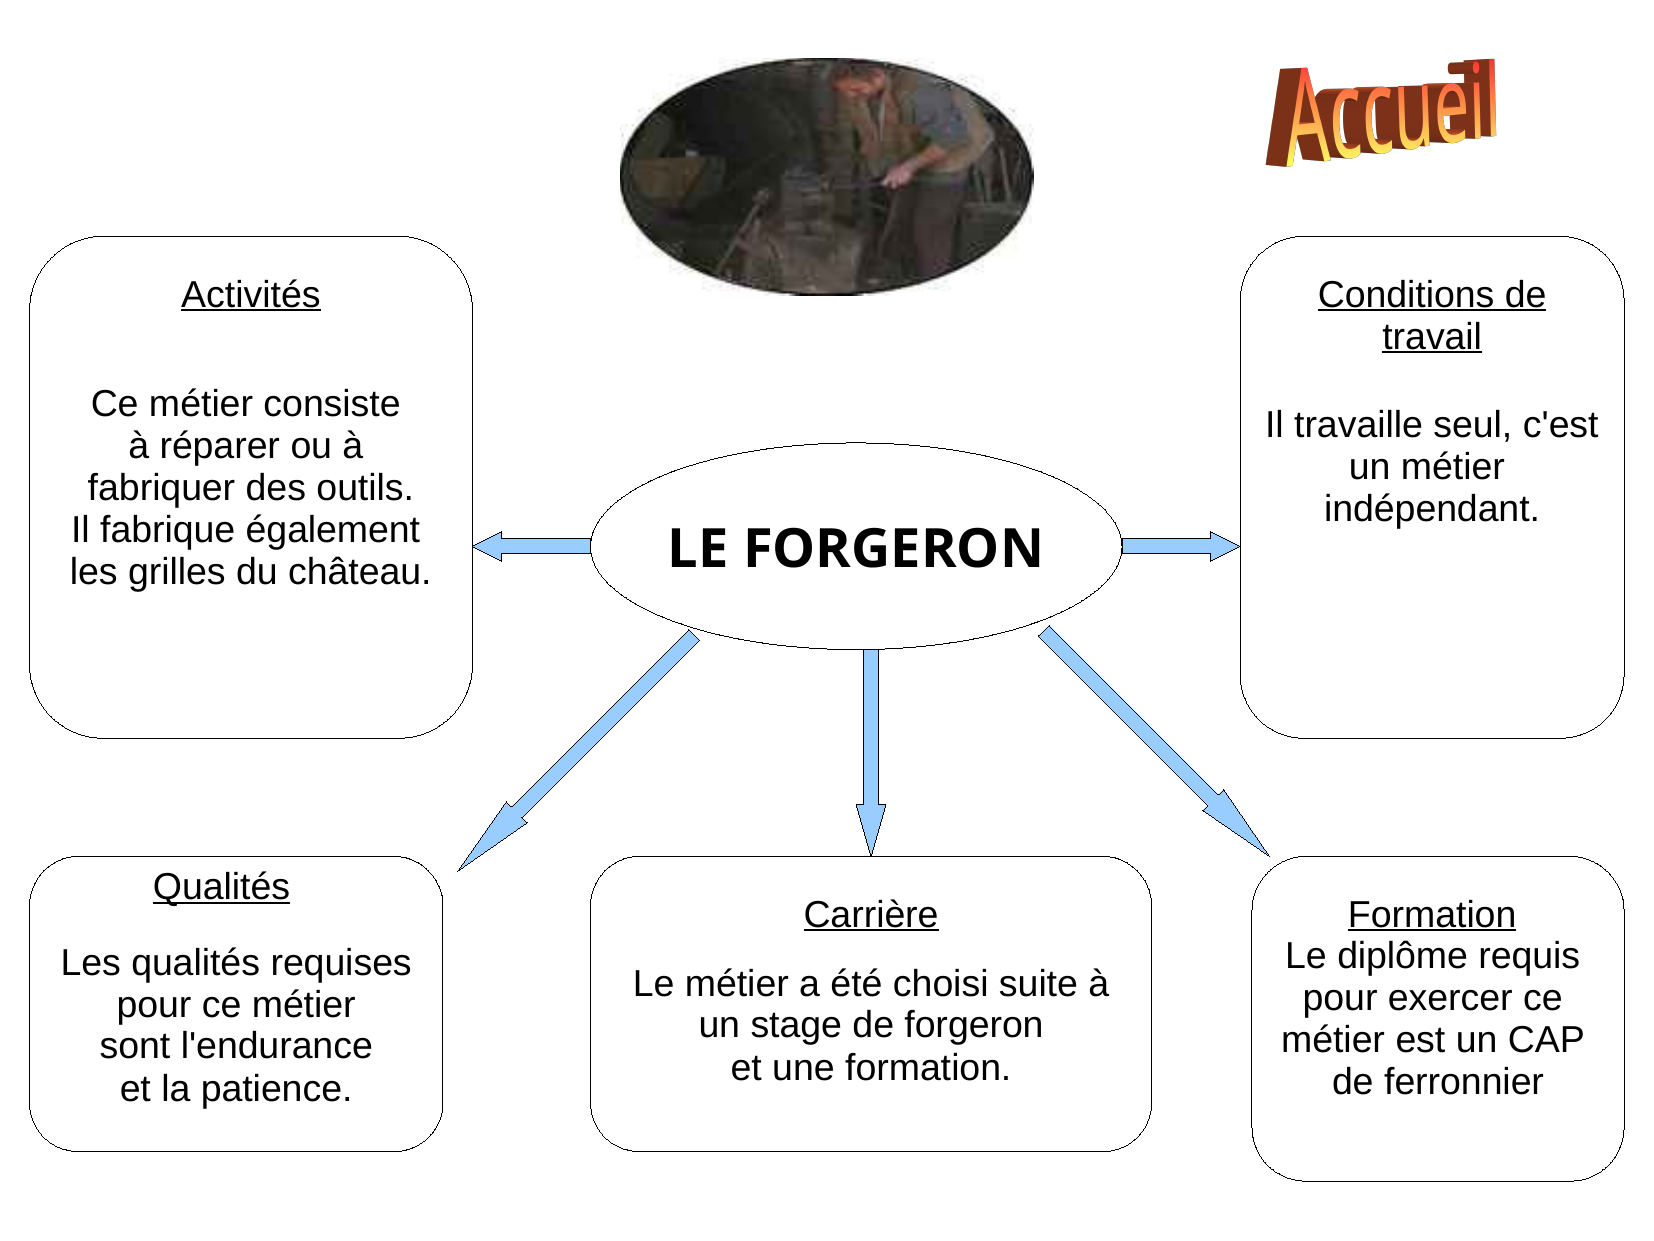

Accueil
Ce métier consiste
à réparer ou à
fabriquer des outils.
Il fabrique également
les grilles du château.
Il travaille seul, c'est
un métier
indépendant.
Activités
Conditions de travail
LE FORGERON
Les qualités requises
pour ce métier
sont l'endurance
et la patience.
Le métier a été choisi suite à
un stage de forgeron
et une formation.
Le diplôme requis
pour exercer ce
métier est un CAP
de ferronnier
Qualités
Carrière
Formation